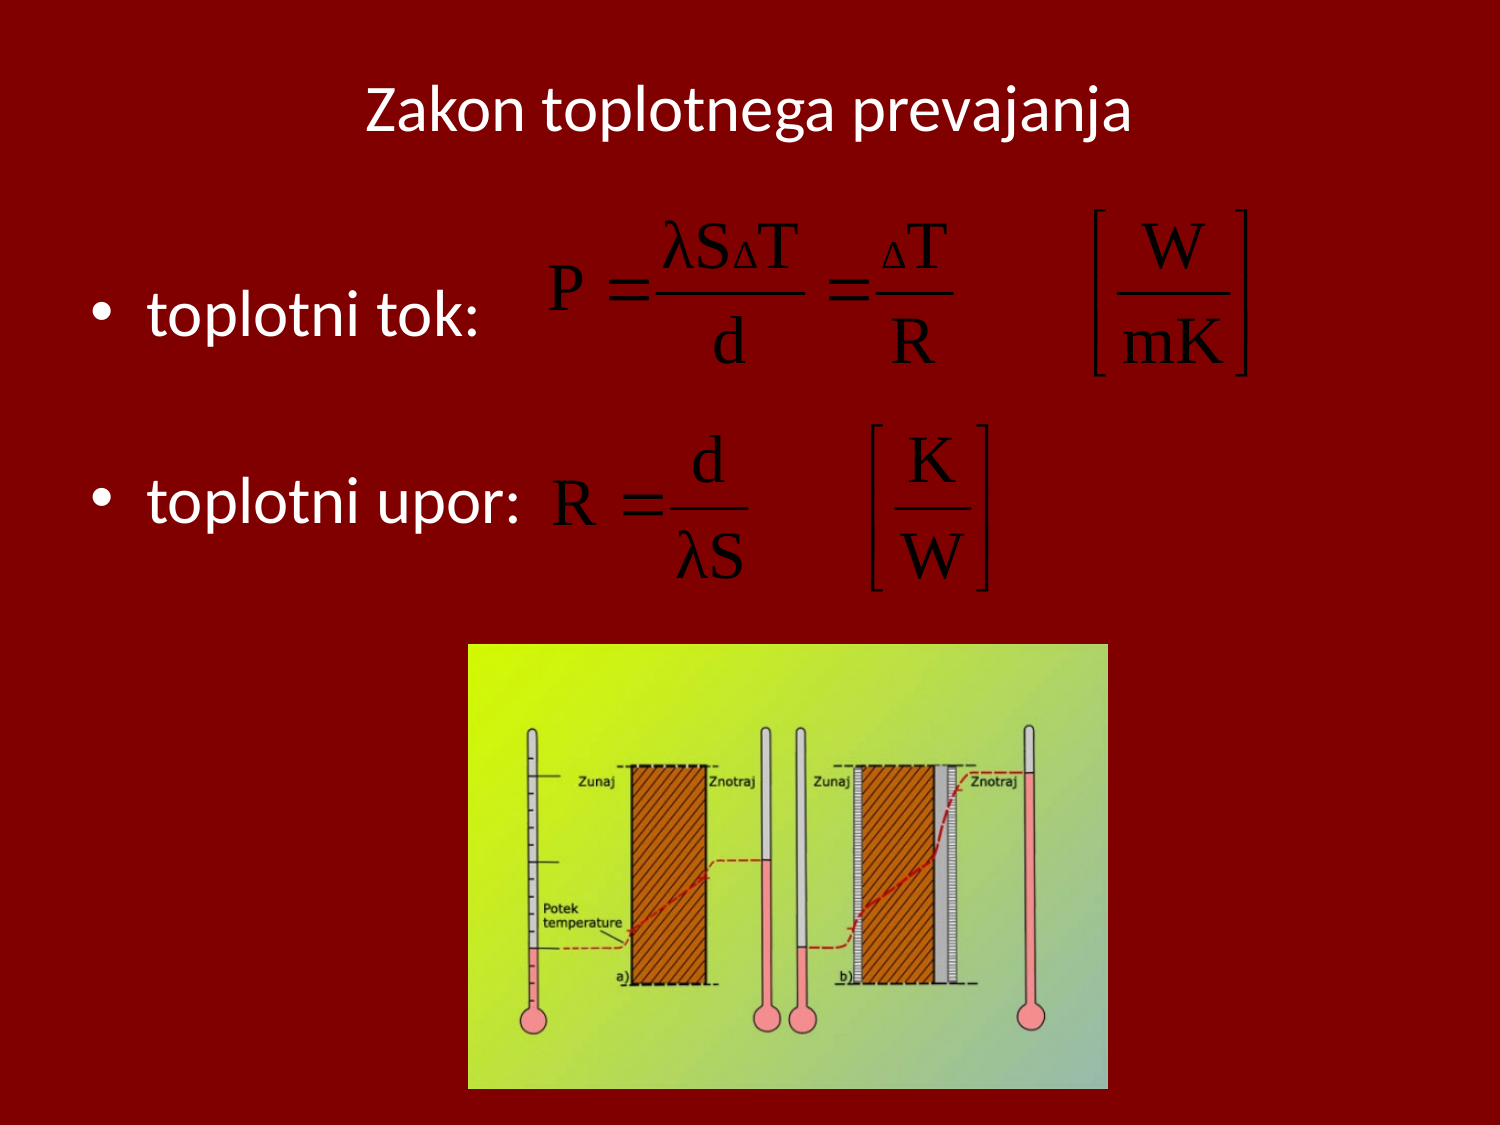

# Zakon toplotnega prevajanja
toplotni tok:
toplotni upor: